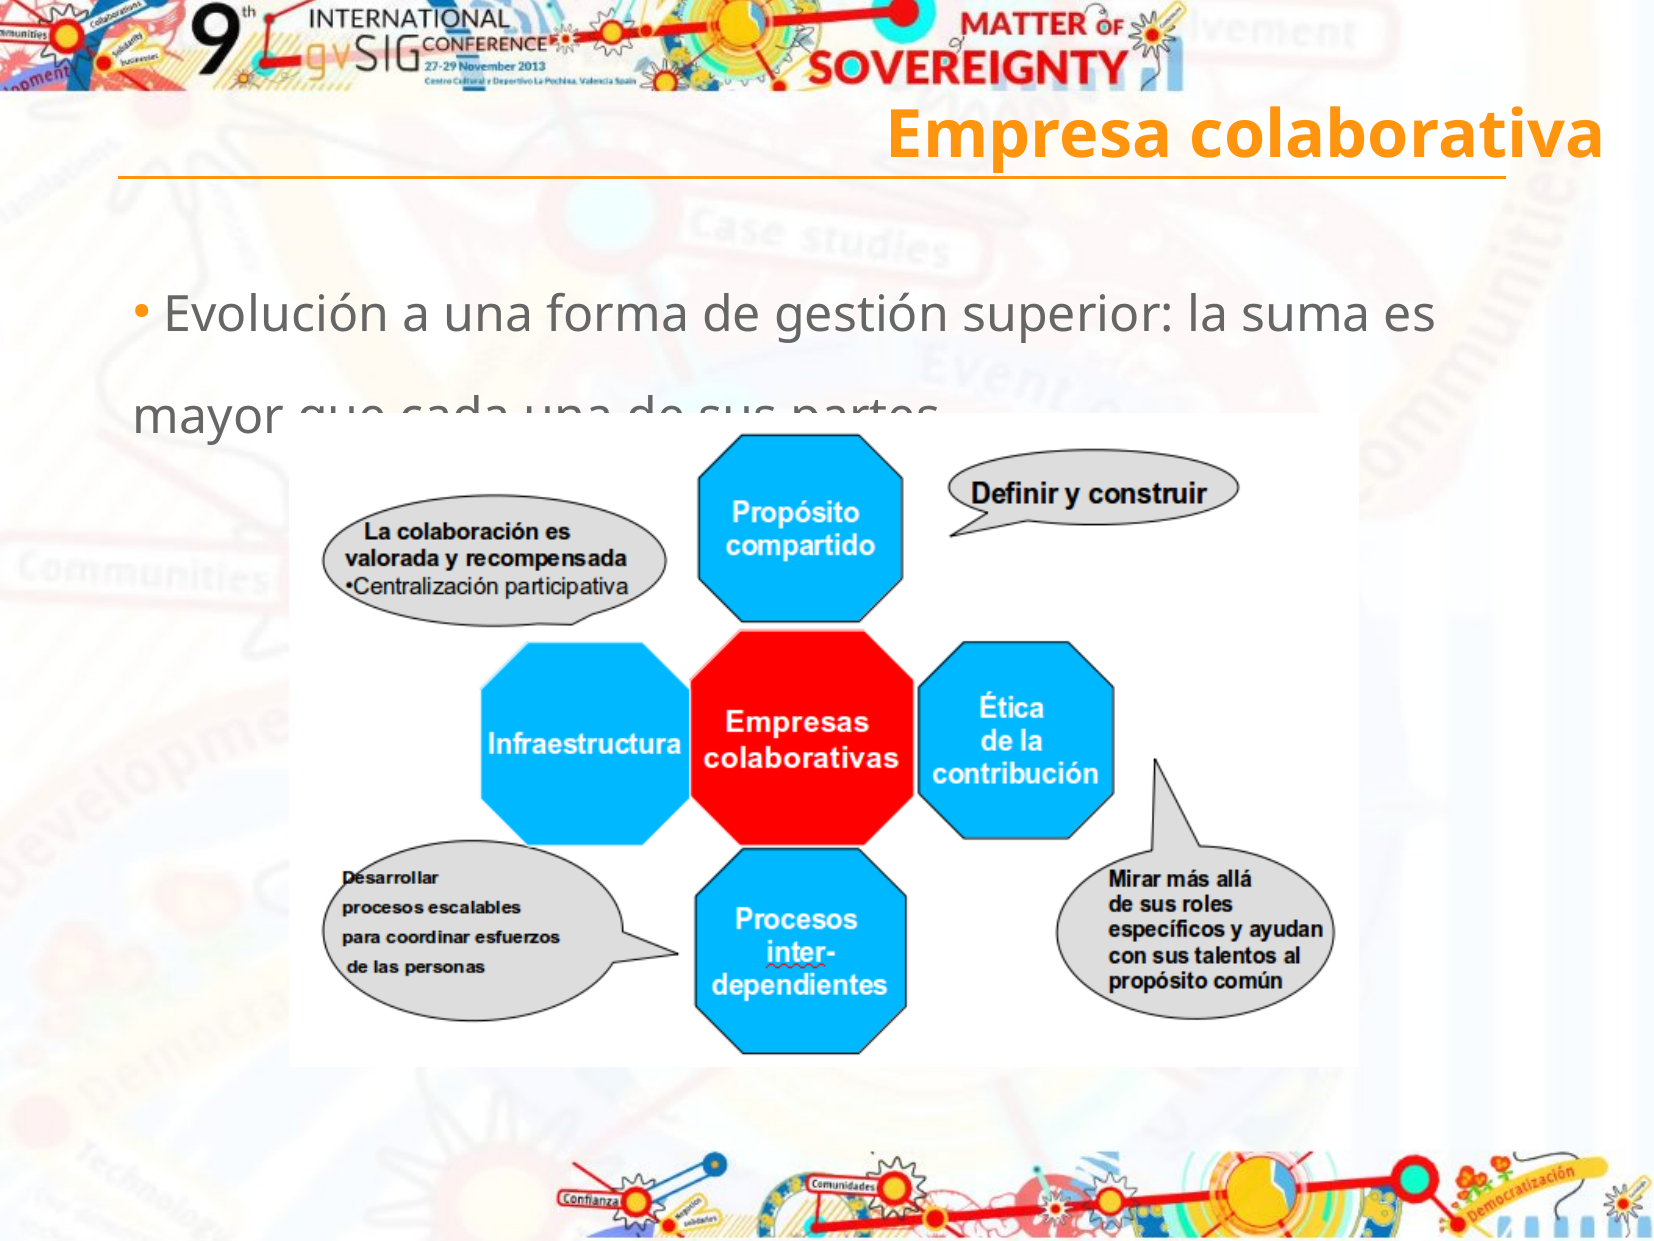

# Empresa colaborativa
 Evolución a una forma de gestión superior: la suma es mayor que cada una de sus partes